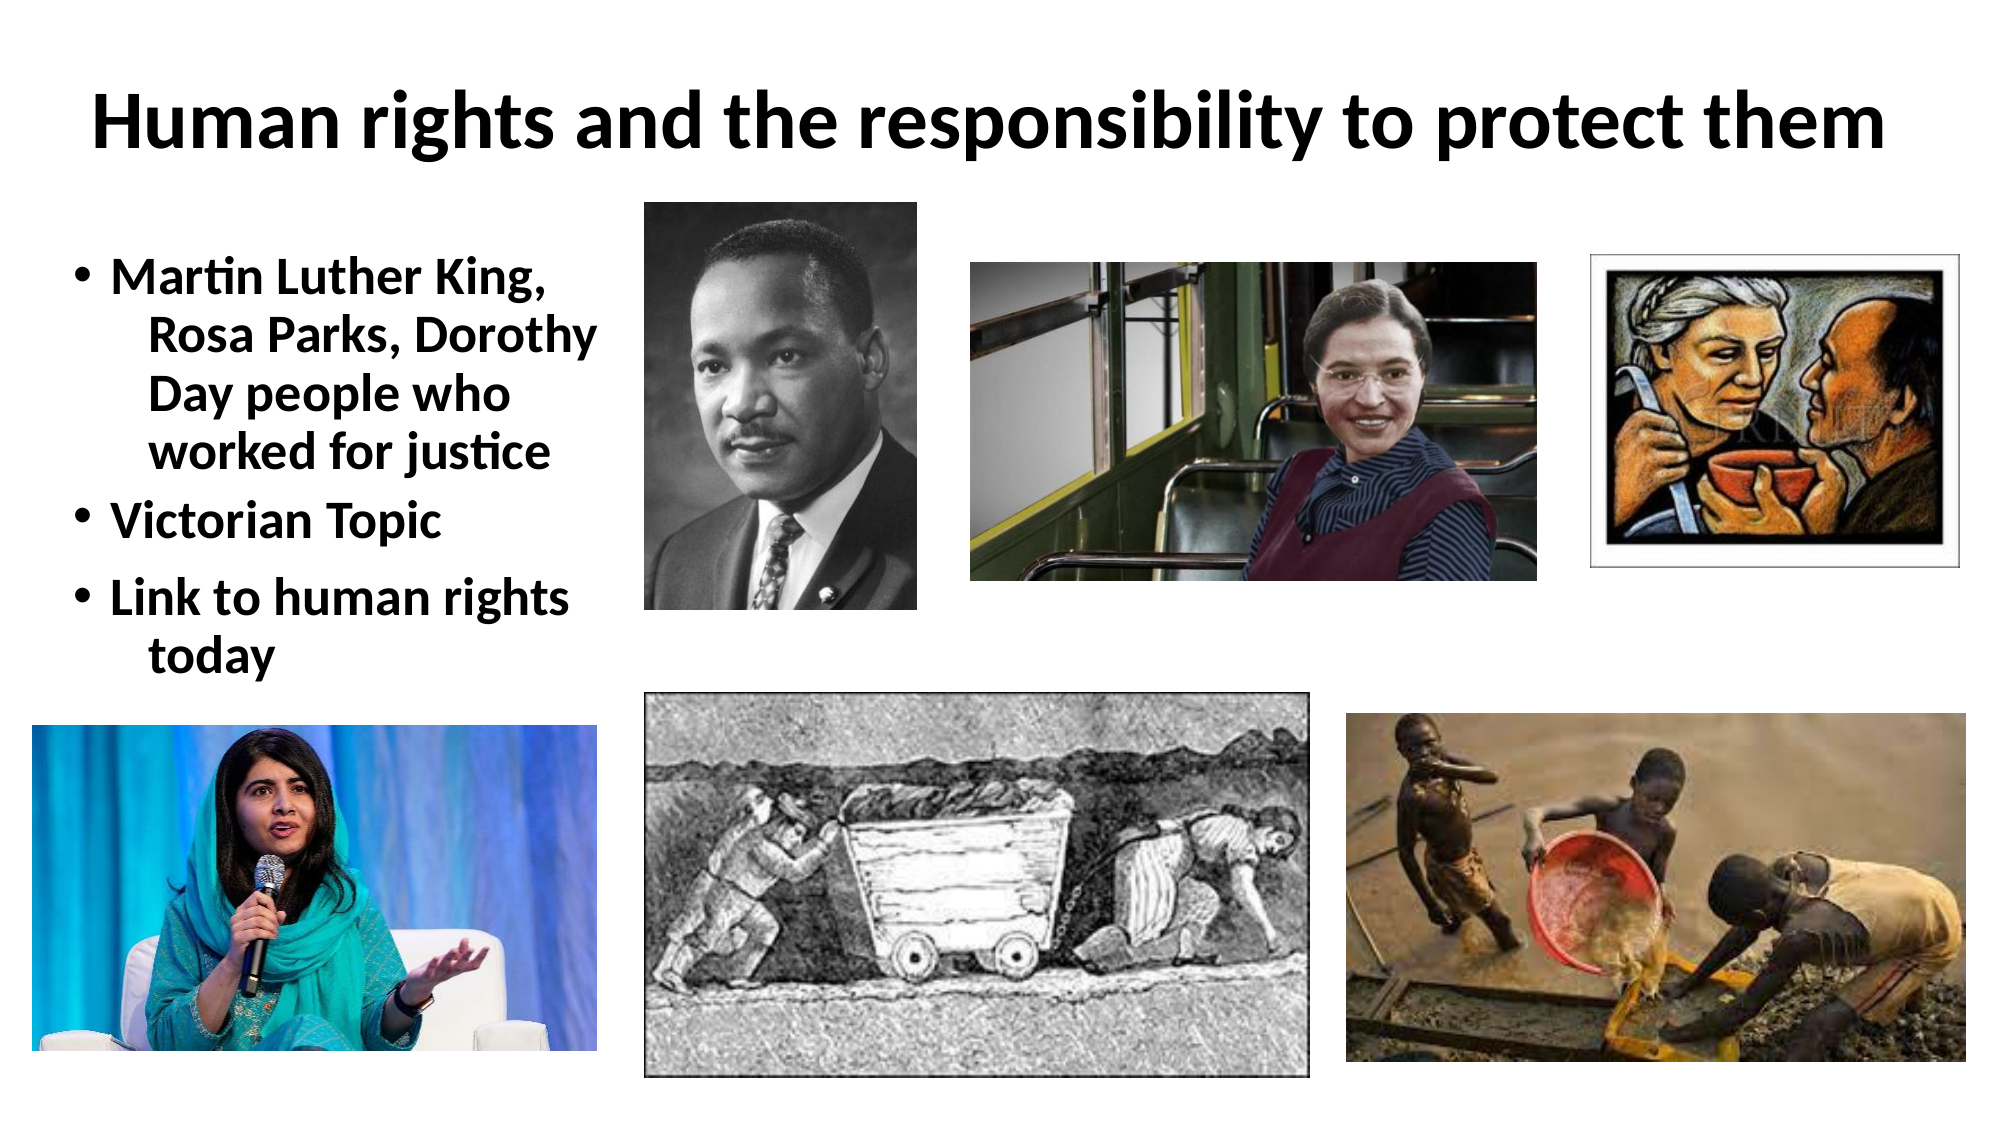

# Human rights and the responsibility to protect them
Martin Luther King, Rosa Parks, Dorothy Day people who worked for justice
Victorian Topic
Link to human rights today